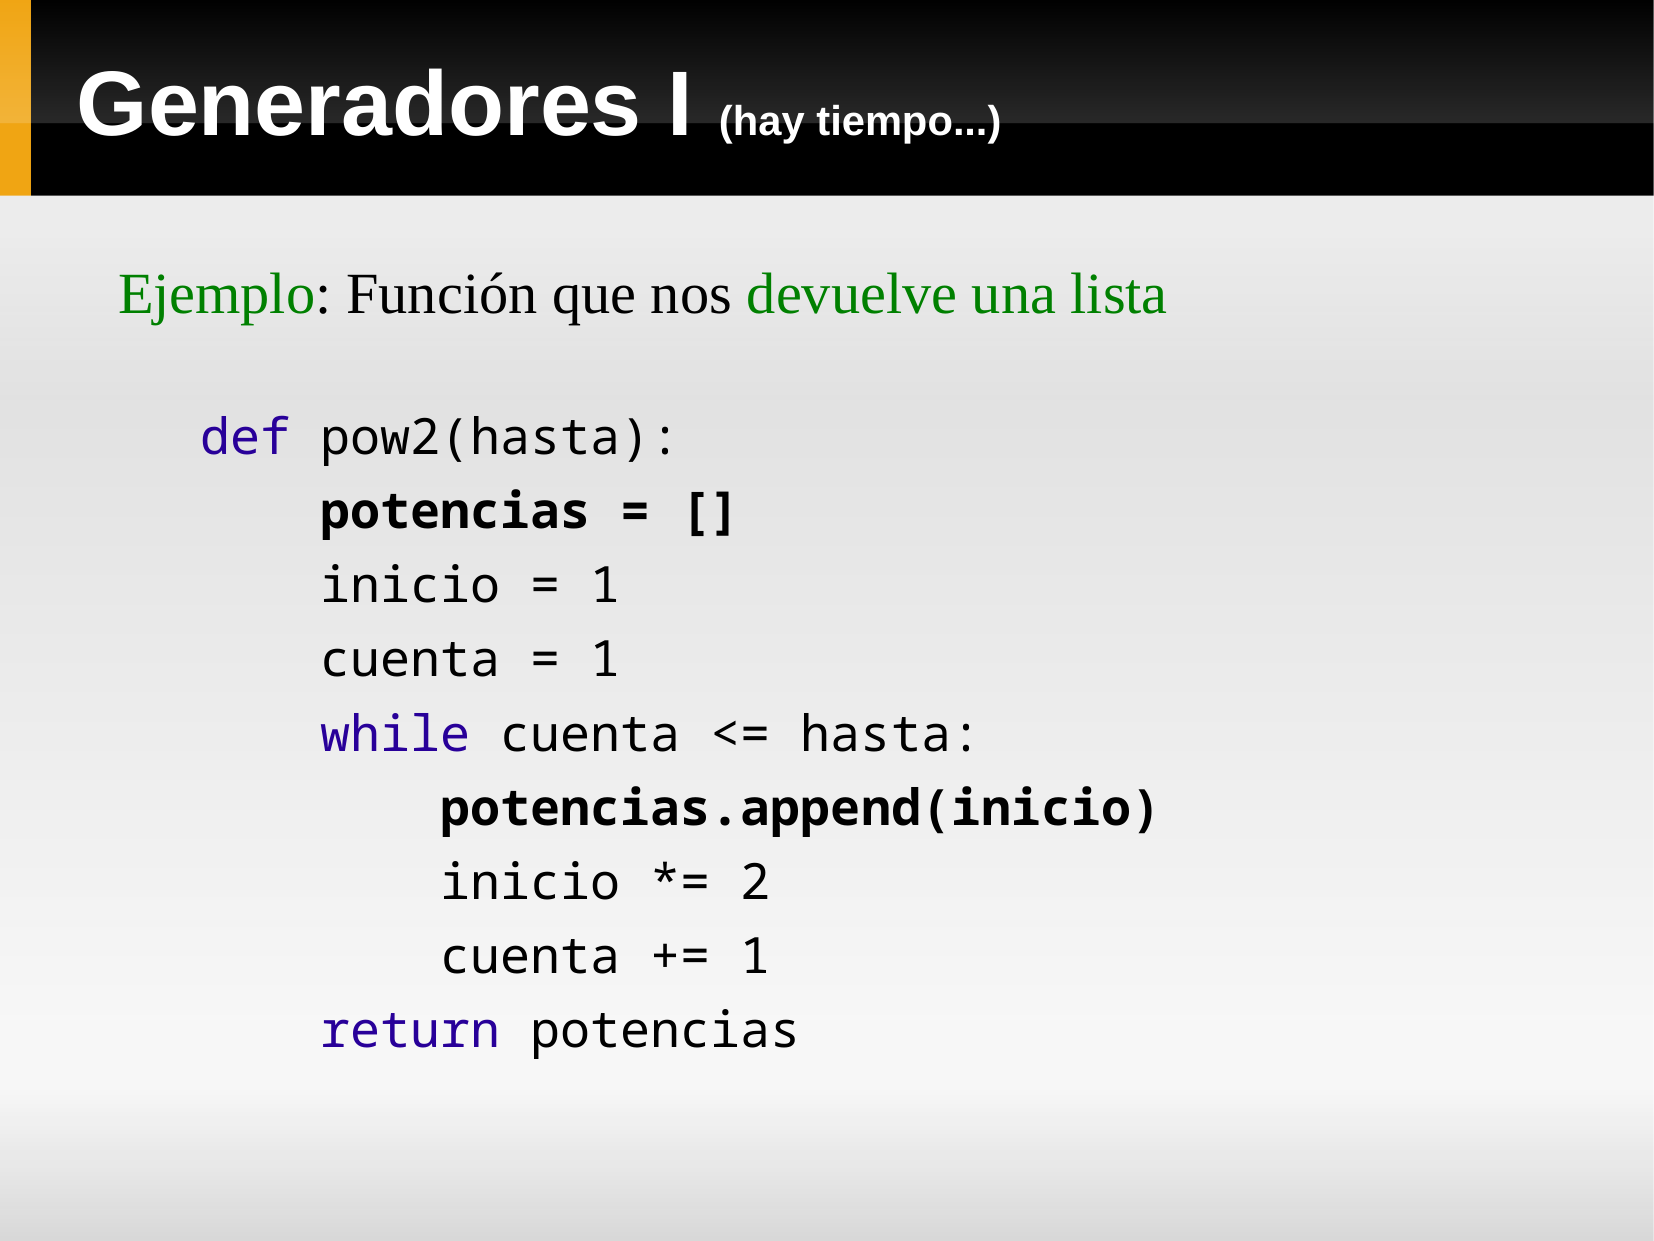

# Generadores I (hay tiempo...)
Ejemplo: Función que nos devuelve una lista
def pow2(hasta):
 potencias = []
 inicio = 1
 cuenta = 1
 while cuenta <= hasta:
 potencias.append(inicio)
 inicio *= 2
 cuenta += 1
 return potencias